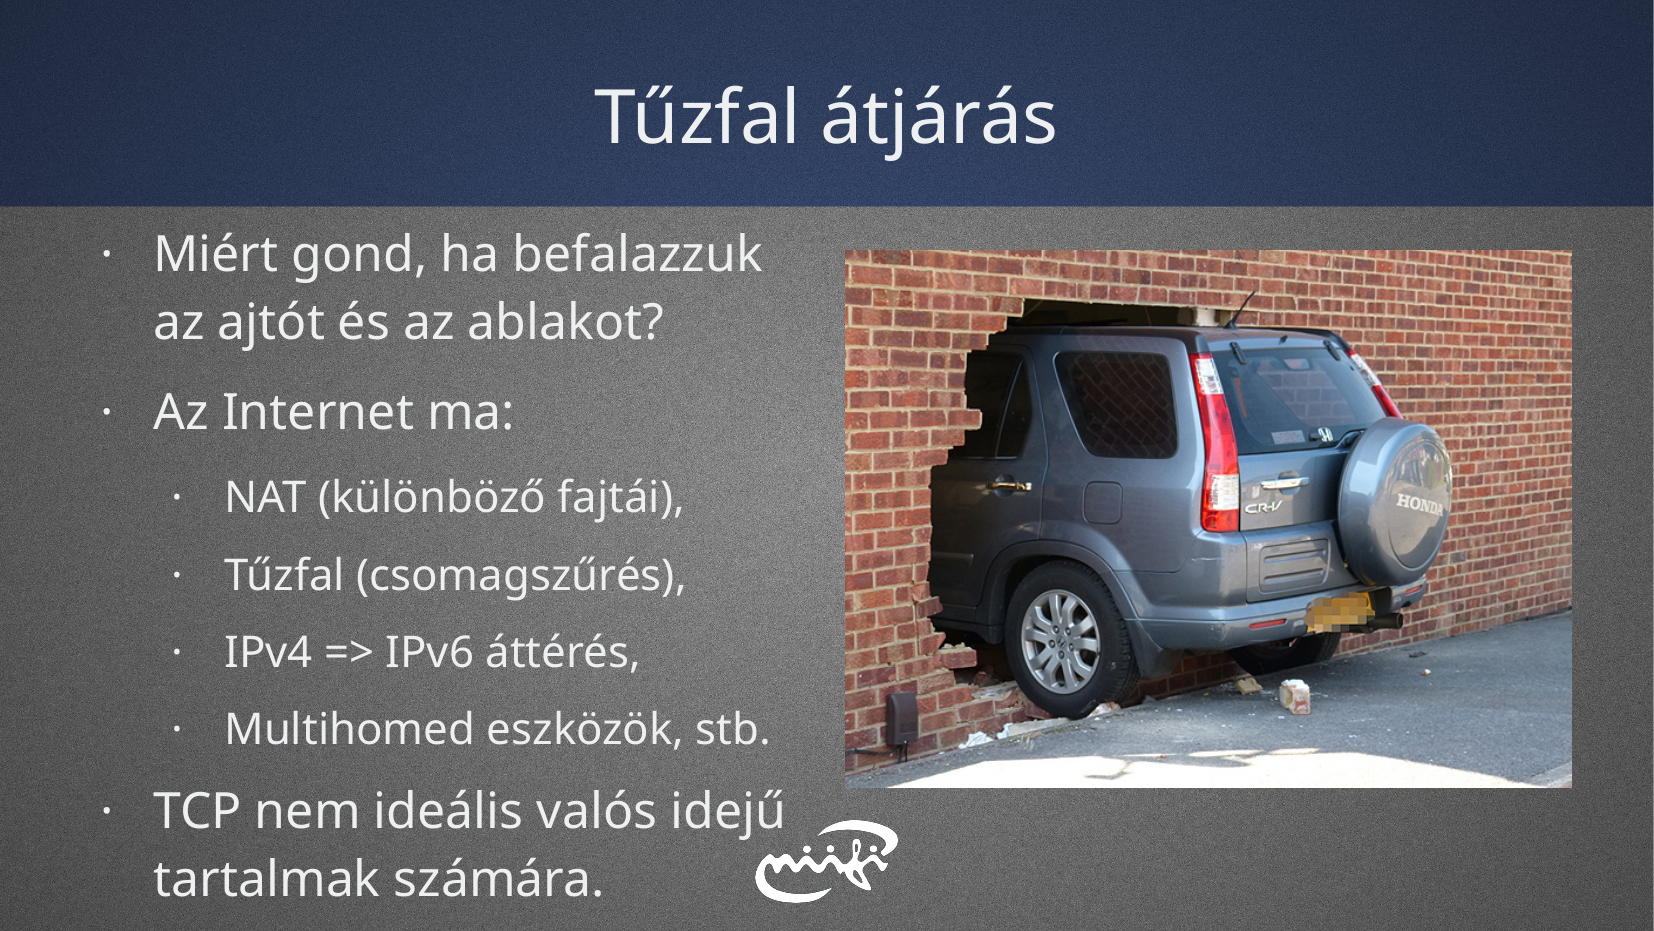

# Tűzfal átjárás
Miért gond, ha befalazzuk az ajtót és az ablakot?
Az Internet ma:
NAT (különböző fajtái),
Tűzfal (csomagszűrés),
IPv4 => IPv6 áttérés,
Multihomed eszközök, stb.
TCP nem ideális valós idejű tartalmak számára.